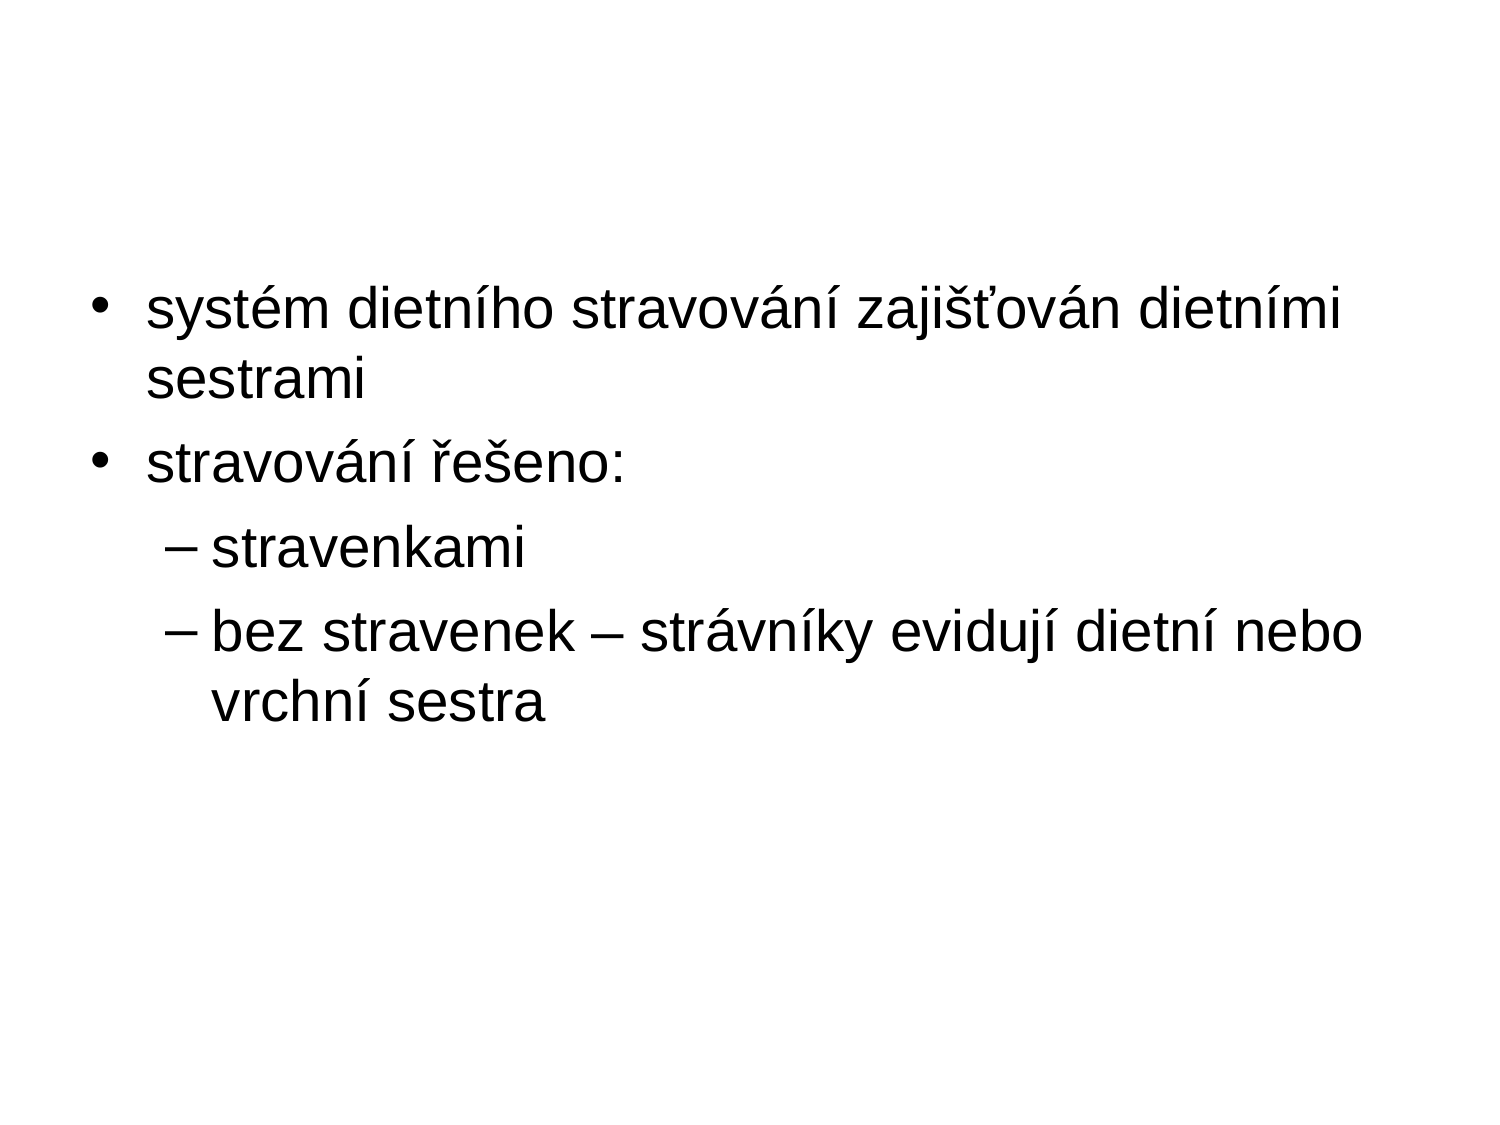

# systém dietního stravování zajišťován dietními sestrami
stravování řešeno:
stravenkami
bez stravenek – strávníky evidují dietní nebo vrchní sestra